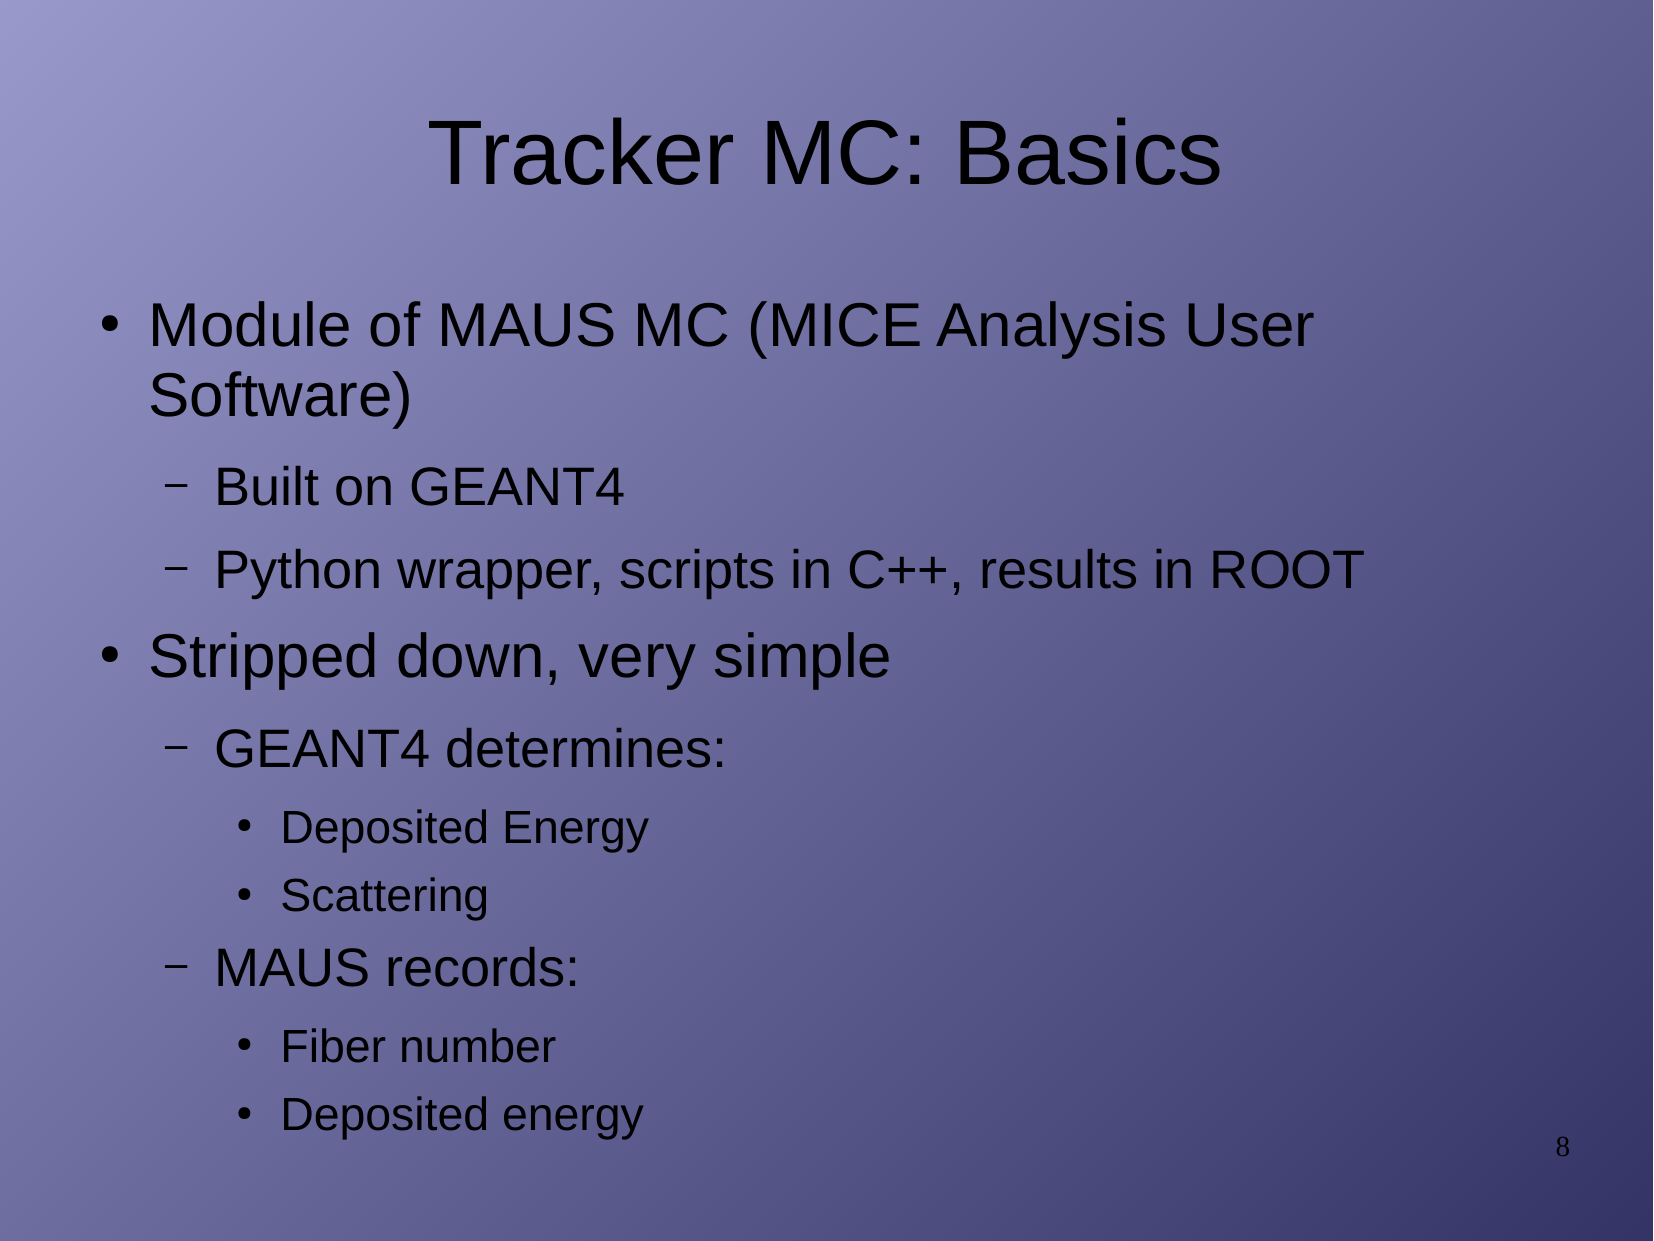

# Tracker MC: Basics
Module of MAUS MC (MICE Analysis User Software)
Built on GEANT4
Python wrapper, scripts in C++, results in ROOT
Stripped down, very simple
GEANT4 determines:
Deposited Energy
Scattering
MAUS records:
Fiber number
Deposited energy
8